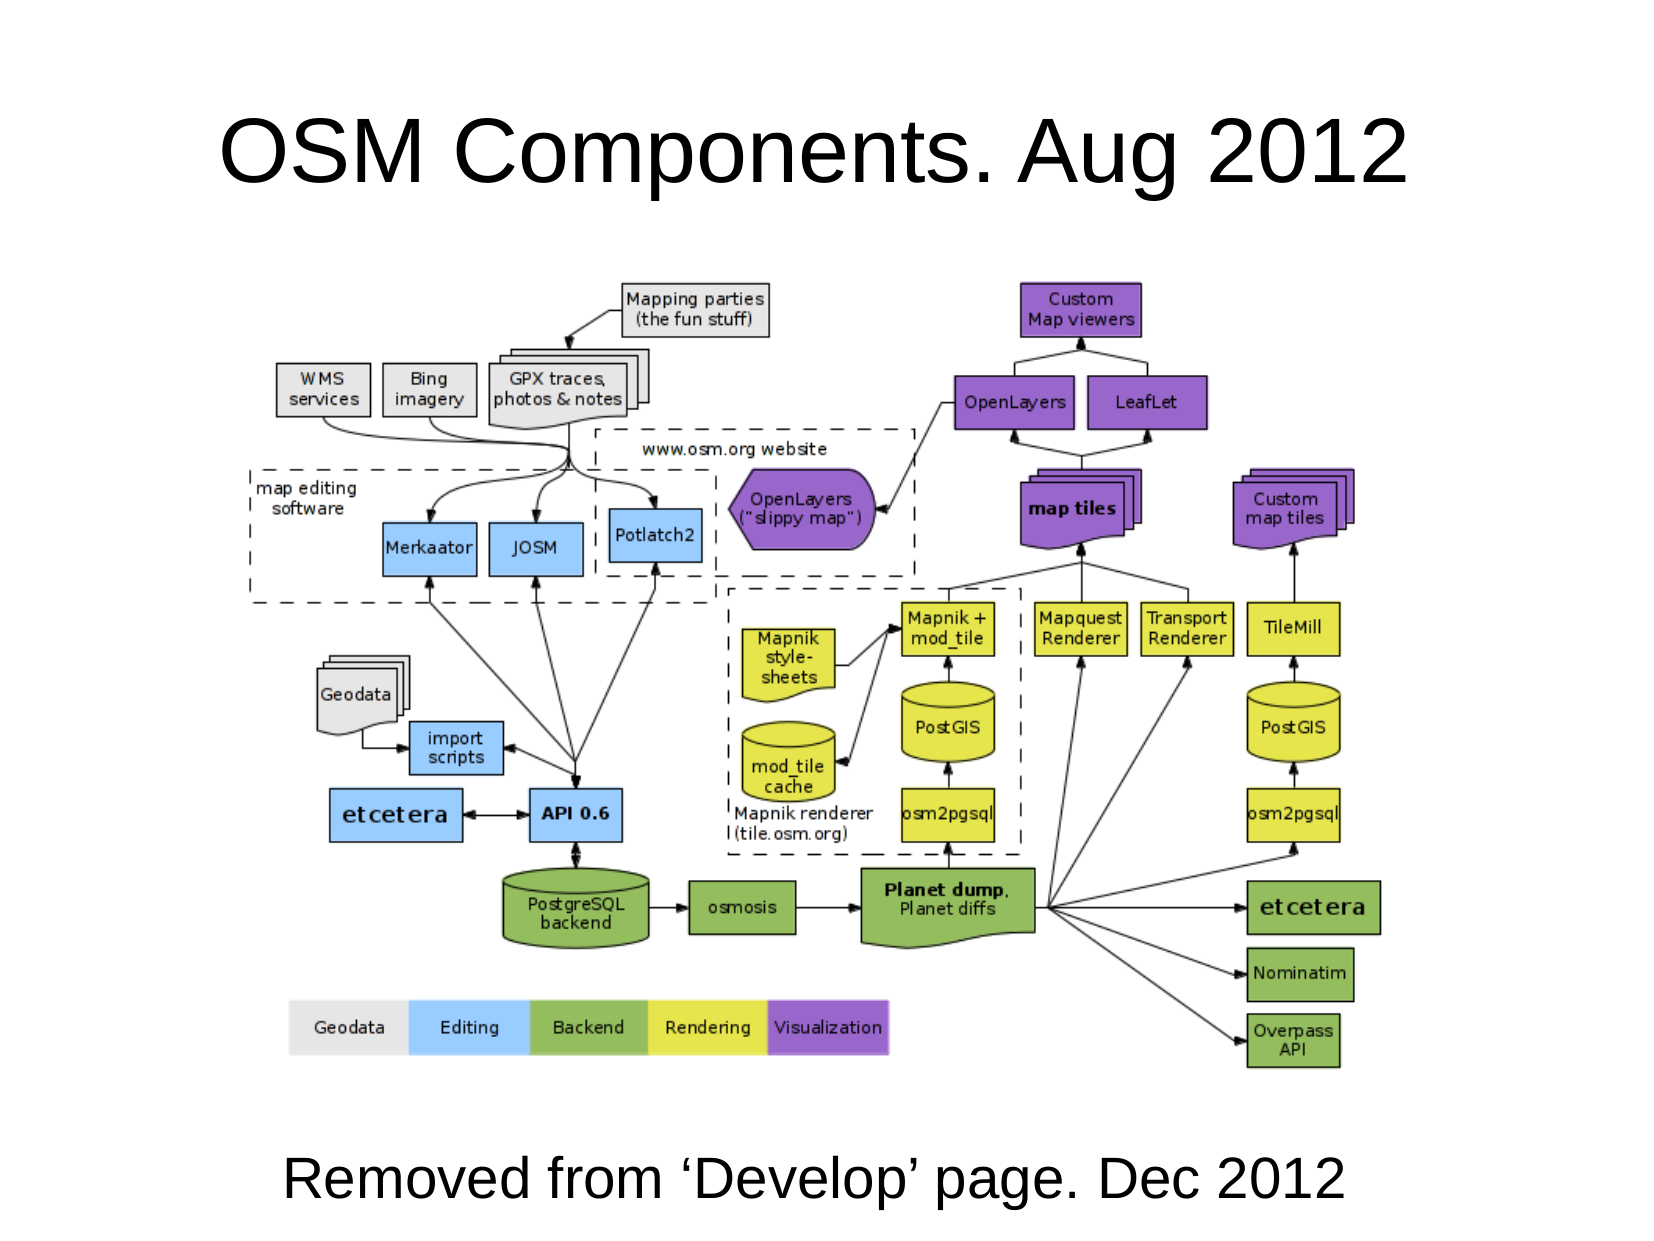

# OSM Components. Aug 2012
Removed from ‘Develop’ page. Dec 2012